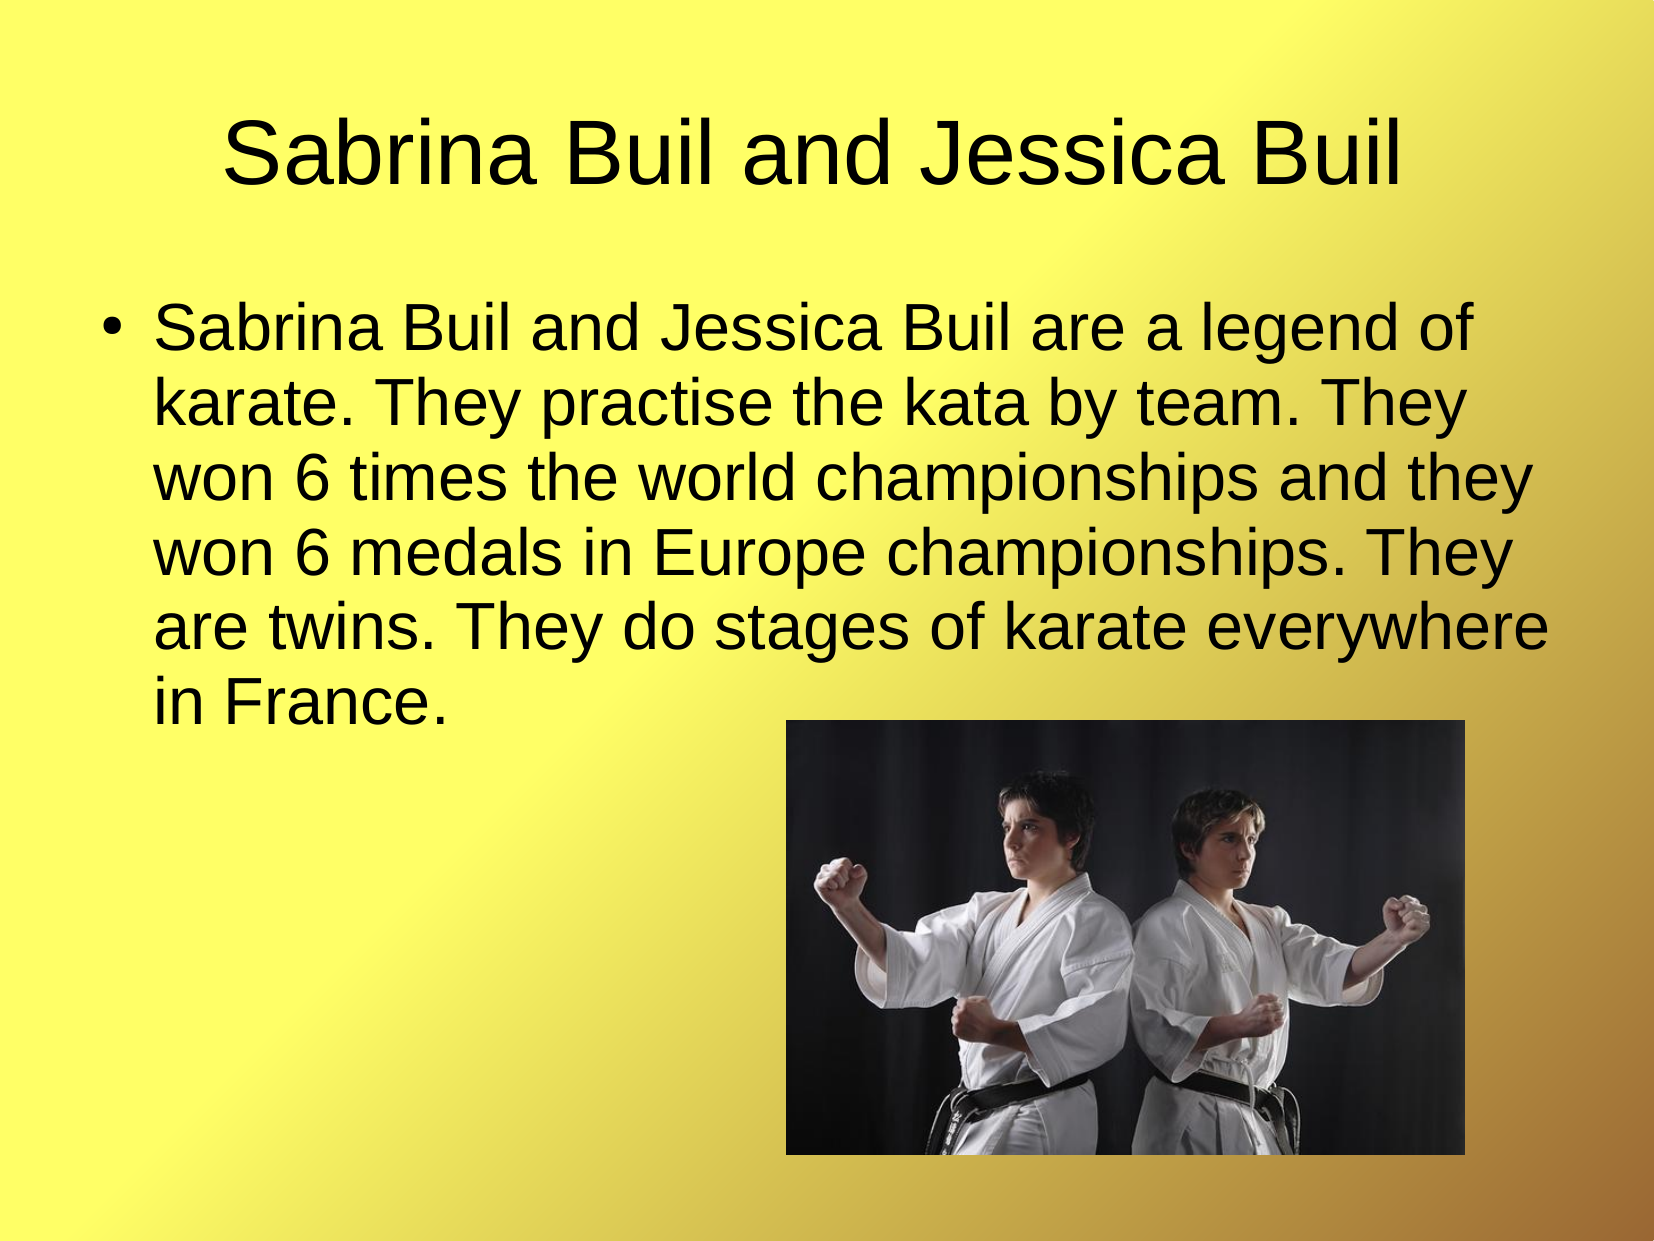

# Sabrina Buil and Jessica Buil
Sabrina Buil and Jessica Buil are a legend of karate. They practise the kata by team. They won 6 times the world championships and they won 6 medals in Europe championships. They are twins. They do stages of karate everywhere in France.